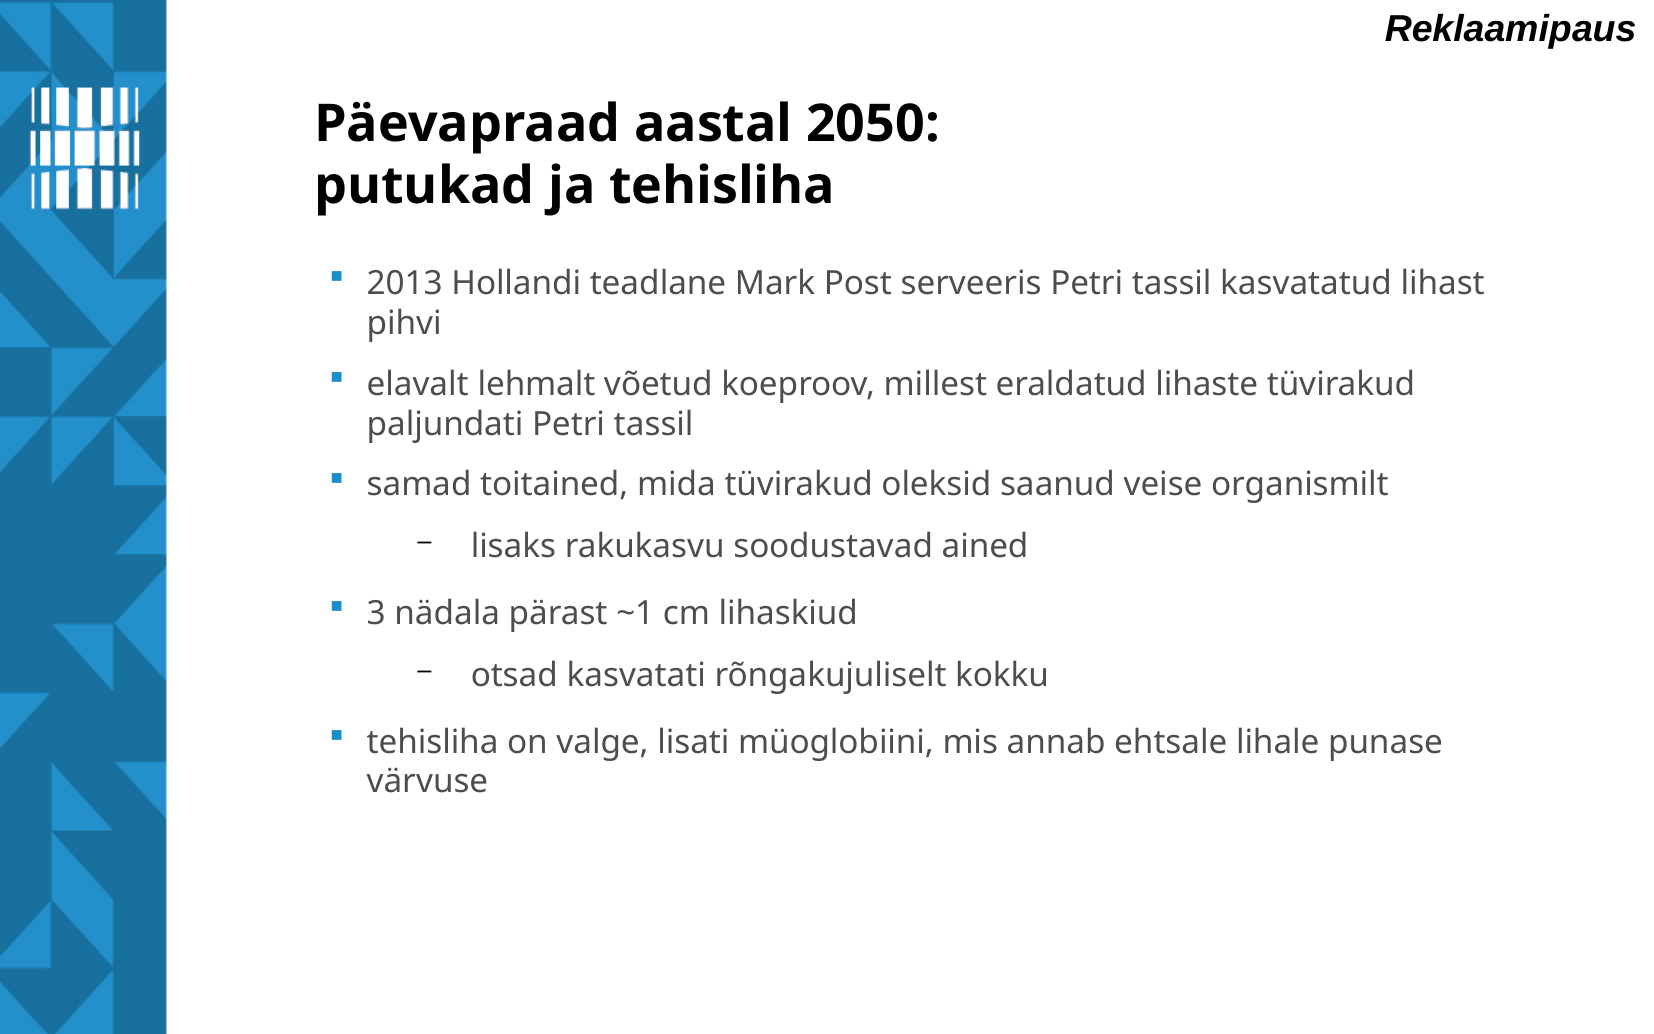

# Päevapraad aastal 2050: putukad ja tehisliha
2013 Hollandi teadlane Mark Post serveeris Petri tassil kasvatatud lihast pihvi
elavalt lehmalt võetud koeproov, millest eraldatud lihaste tüvirakud paljundati Petri tassil
samad toitained, mida tüvirakud oleksid saanud veise organismilt
lisaks rakukasvu soodustavad ained
3 nädala pärast ~1 cm lihaskiud
otsad kasvatati rõngakujuliselt kokku
tehisliha on valge, lisati müoglobiini, mis annab ehtsale lihale punase värvuse